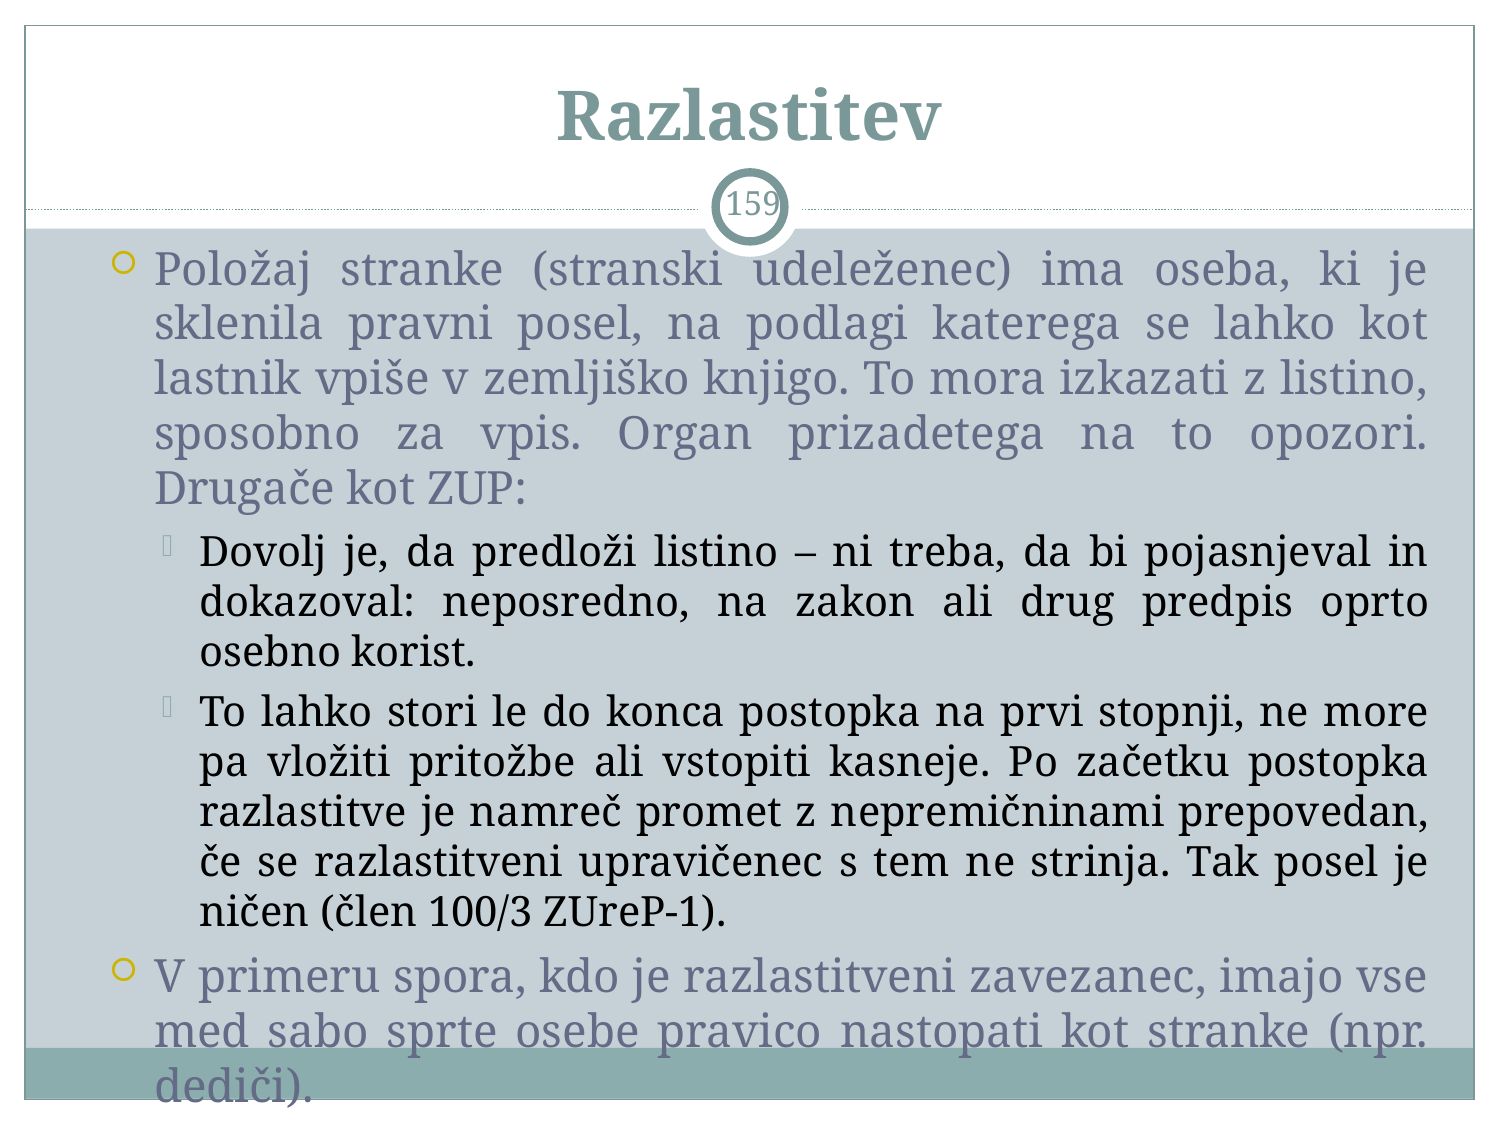

# Razlastitev
Položaj stranke (stranski udeleženec) ima oseba, ki je sklenila pravni posel, na podlagi katerega se lahko kot lastnik vpiše v zemljiško knjigo. To mora izkazati z listino, sposobno za vpis. Organ prizadetega na to opozori. Drugače kot ZUP:
Dovolj je, da predloži listino – ni treba, da bi pojasnjeval in dokazoval: neposredno, na zakon ali drug predpis oprto osebno korist.
To lahko stori le do konca postopka na prvi stopnji, ne more pa vložiti pritožbe ali vstopiti kasneje. Po začetku postopka razlastitve je namreč promet z nepremičninami prepovedan, če se razlastitveni upravičenec s tem ne strinja. Tak posel je ničen (člen 100/3 ZUreP-1).
V primeru spora, kdo je razlastitveni zavezanec, imajo vse med sabo sprte osebe pravico nastopati kot stranke (npr. dediči).